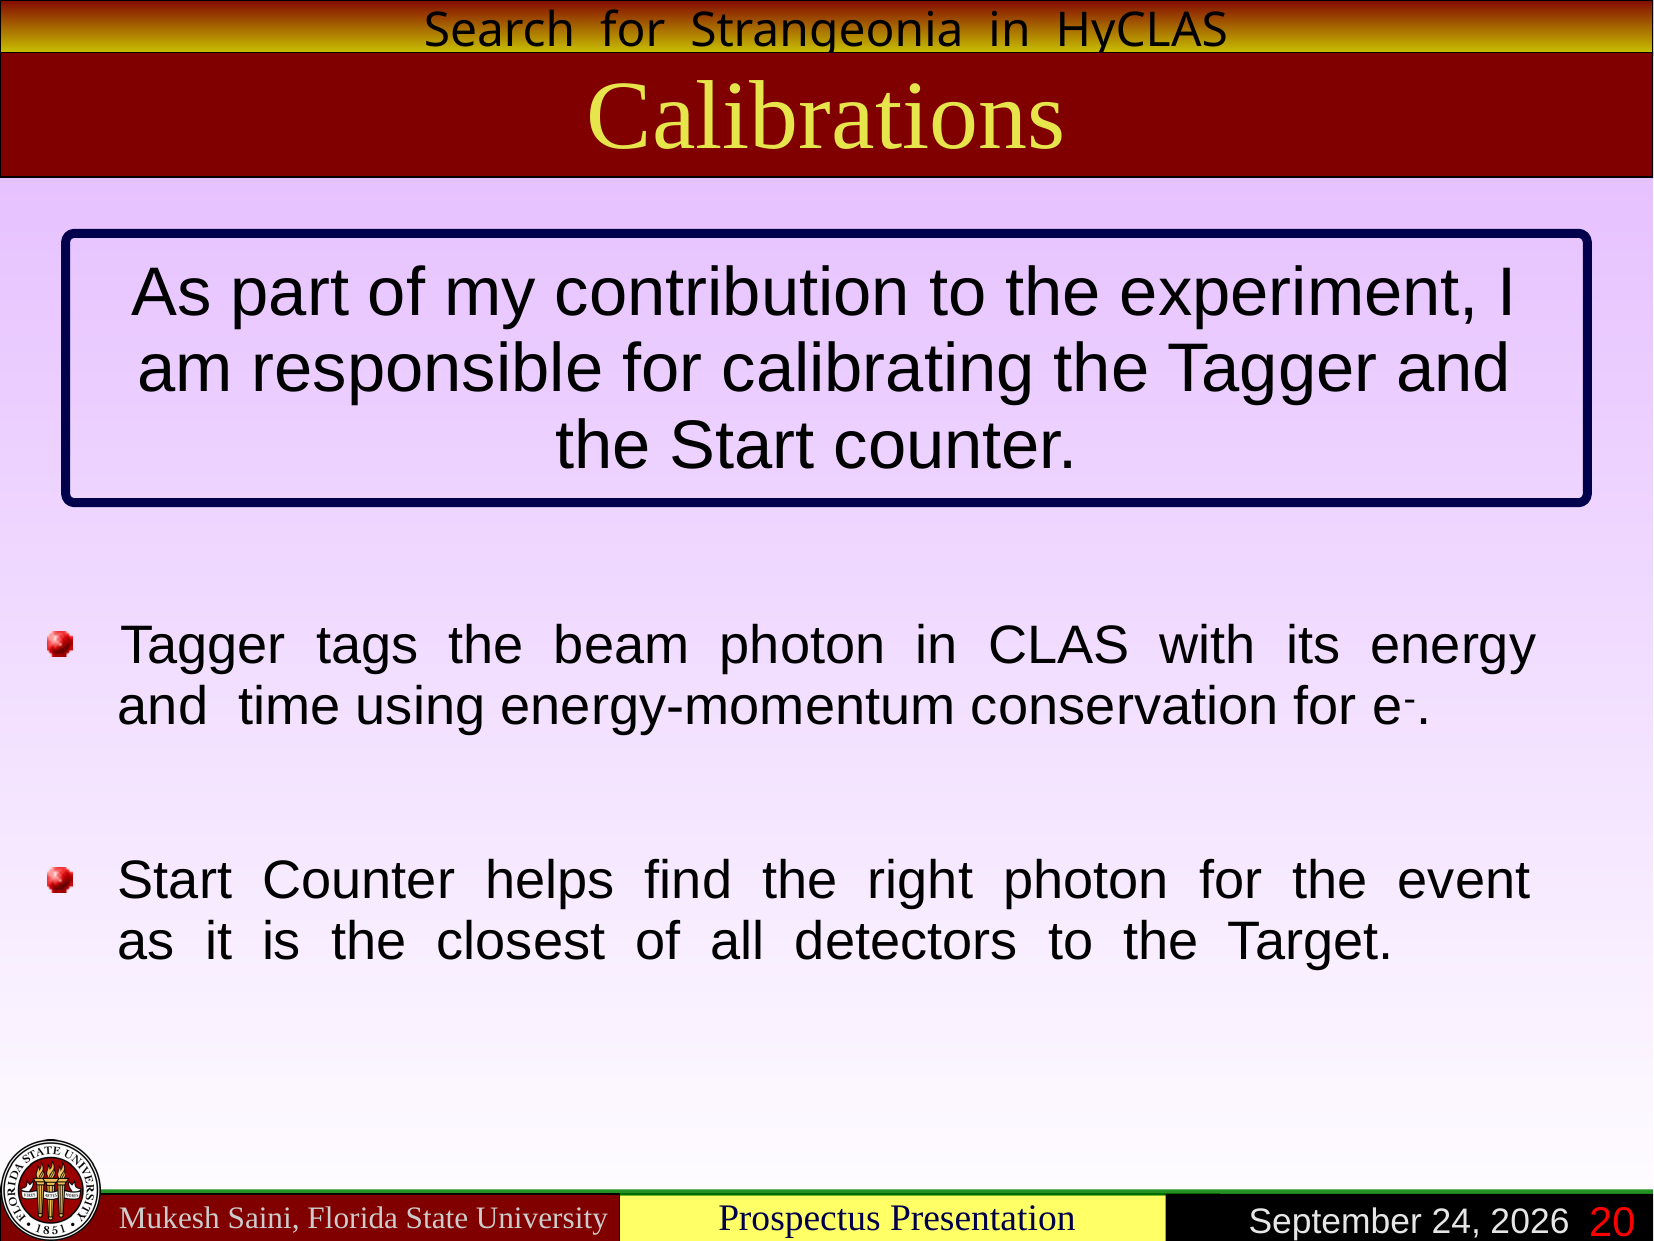

# Calibrations
As part of my contribution to the experiment, I am responsible for calibrating the Tagger and the Start counter.
 Tagger tags the beam photon in CLAS with its energy
 and time using energy-momentum conservation for e-.
 Start Counter helps find the right photon for the event
 as it is the closest of all detectors to the Target.